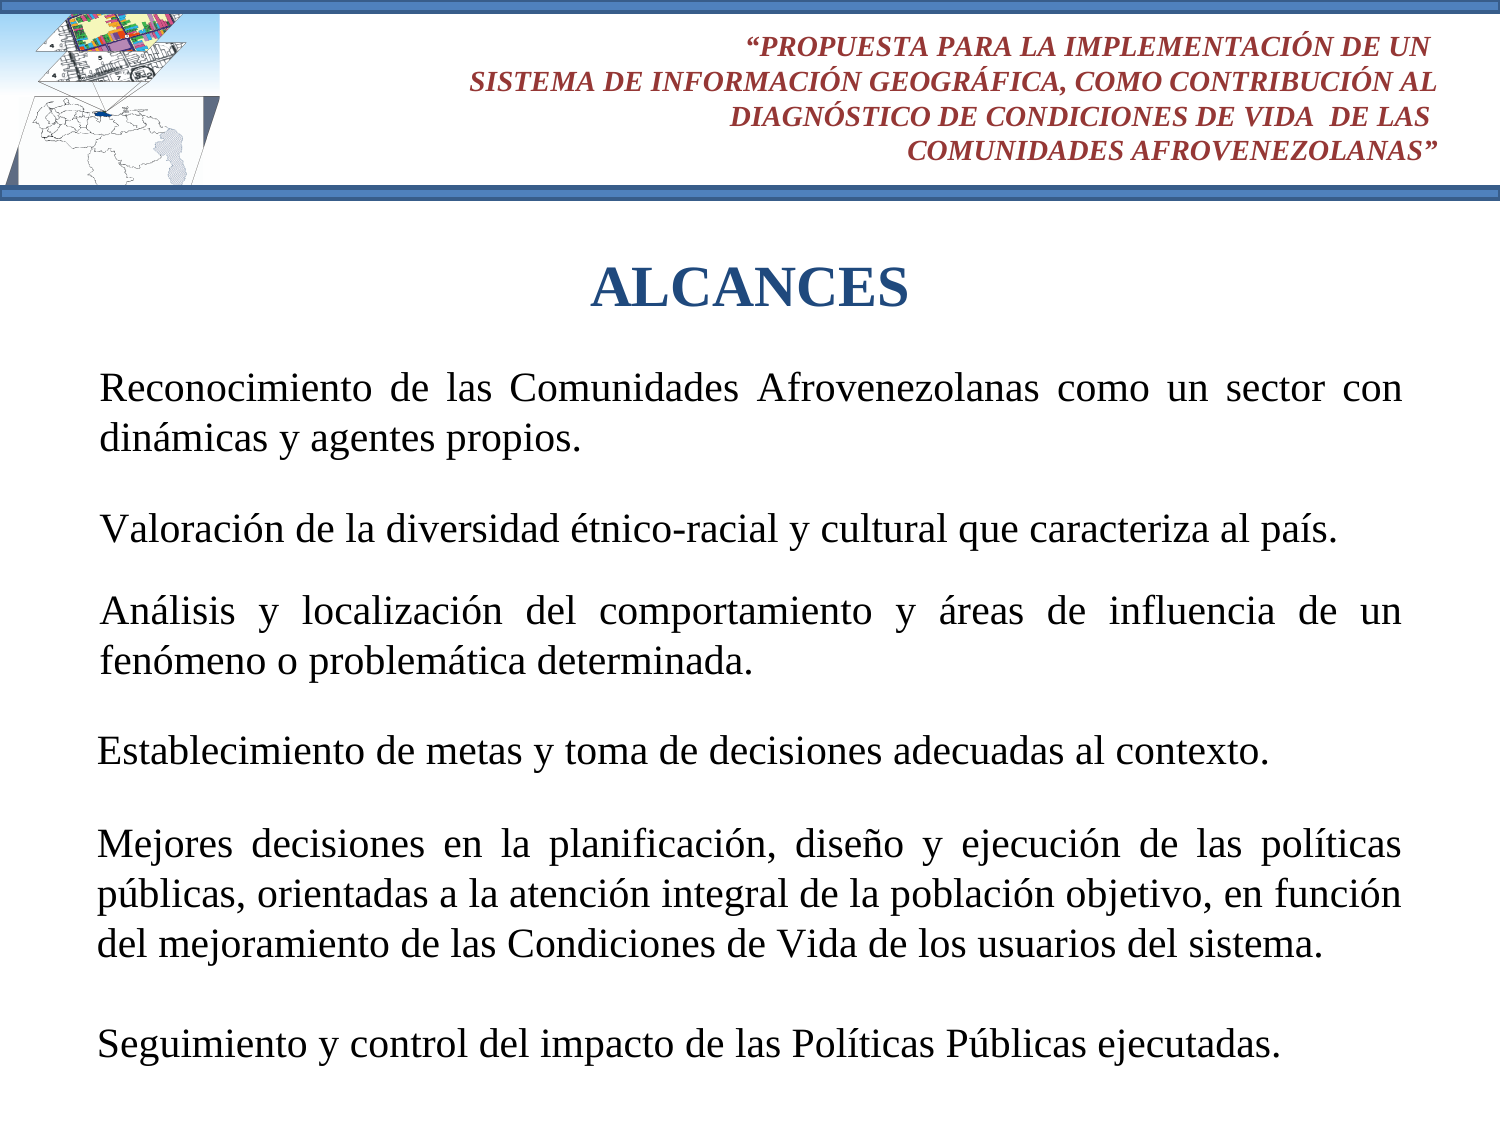

“PROPUESTA PARA LA IMPLEMENTACIÓN DE UN
SISTEMA DE INFORMACIÓN GEOGRÁFICA, COMO CONTRIBUCIÓN AL DIAGNÓSTICO DE CONDICIONES DE VIDA DE LAS
COMUNIDADES AFROVENEZOLANAS”
ALCANCES
Reconocimiento de las Comunidades Afrovenezolanas como un sector con dinámicas y agentes propios.
Valoración de la diversidad étnico-racial y cultural que caracteriza al país.
Análisis y localización del comportamiento y áreas de influencia de un fenómeno o problemática determinada.
Establecimiento de metas y toma de decisiones adecuadas al contexto.
Mejores decisiones en la planificación, diseño y ejecución de las políticas públicas, orientadas a la atención integral de la población objetivo, en función del mejoramiento de las Condiciones de Vida de los usuarios del sistema.
Seguimiento y control del impacto de las Políticas Públicas ejecutadas.